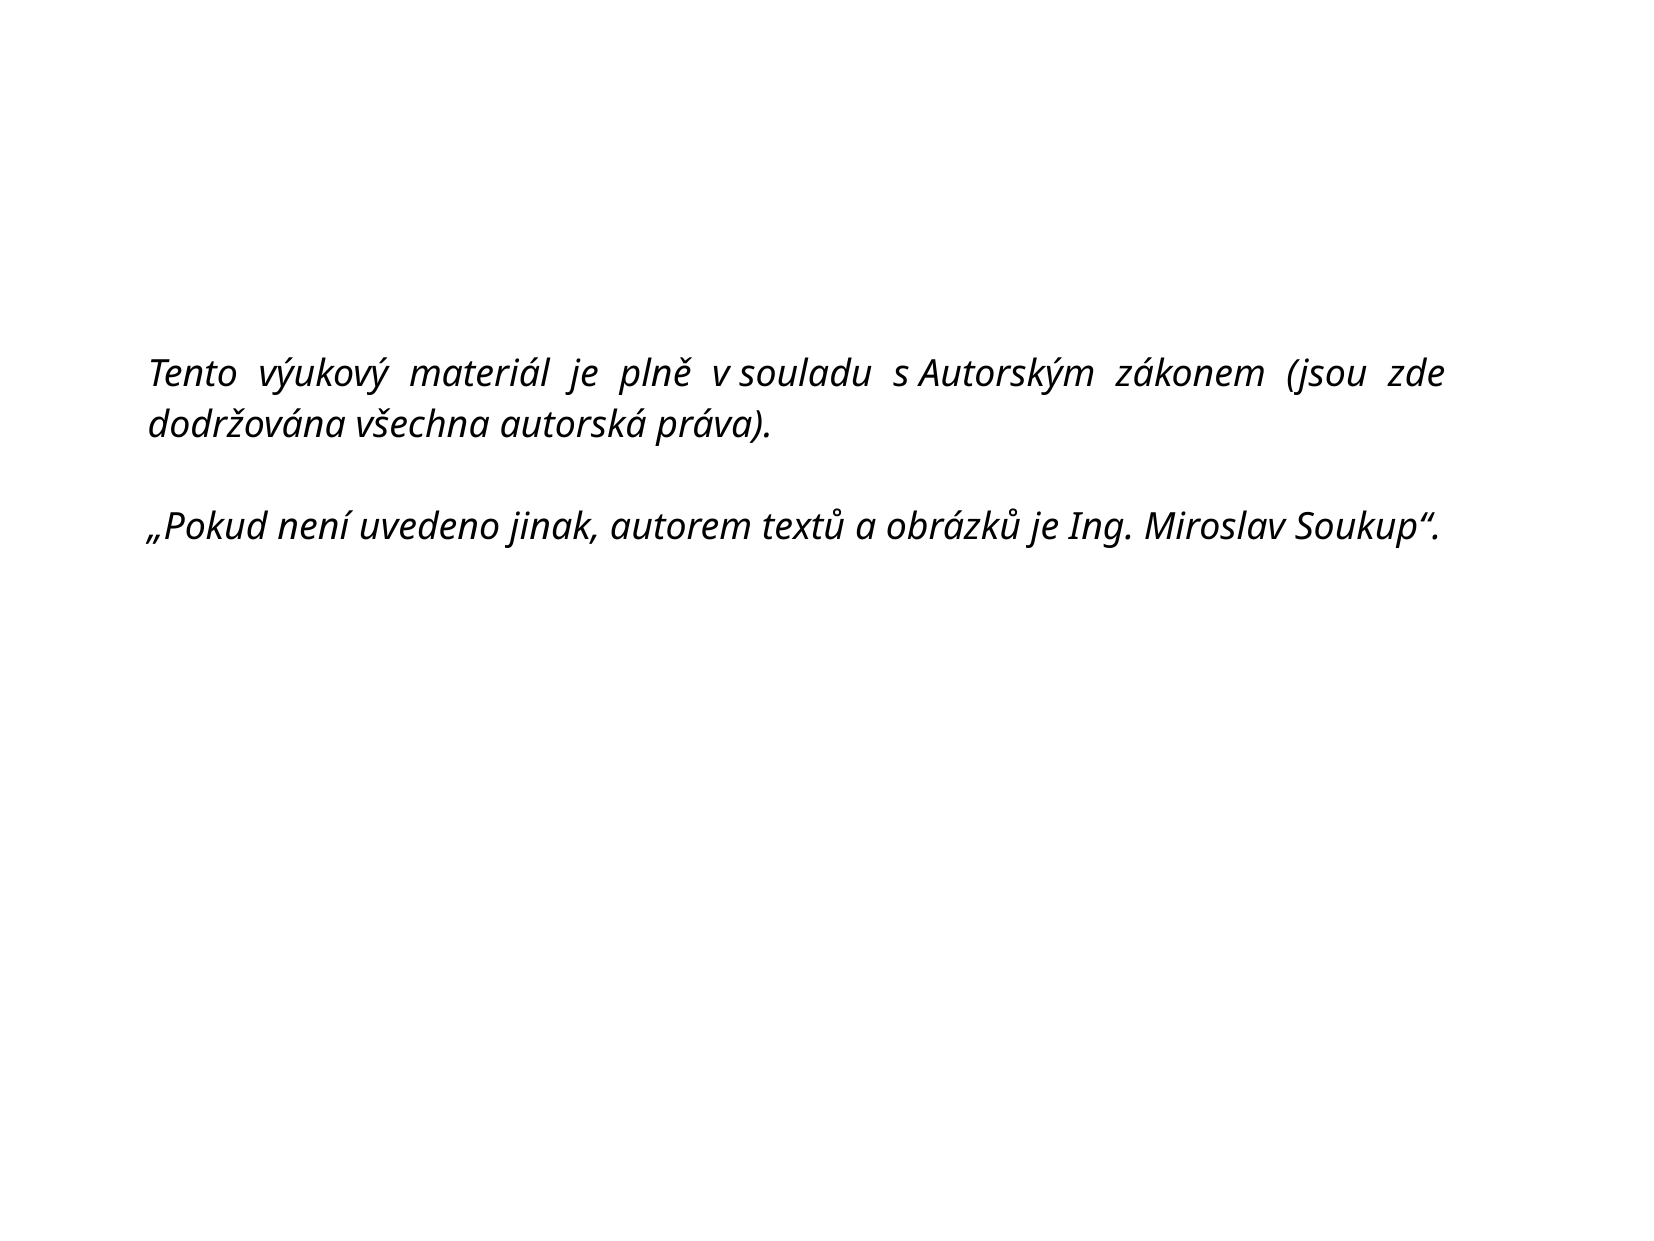

# Tento výukový materiál je plně v souladu s Autorským zákonem (jsou zde dodržována všechna autorská práva).
„Pokud není uvedeno jinak, autorem textů a obrázků je Ing. Miroslav Soukup“.